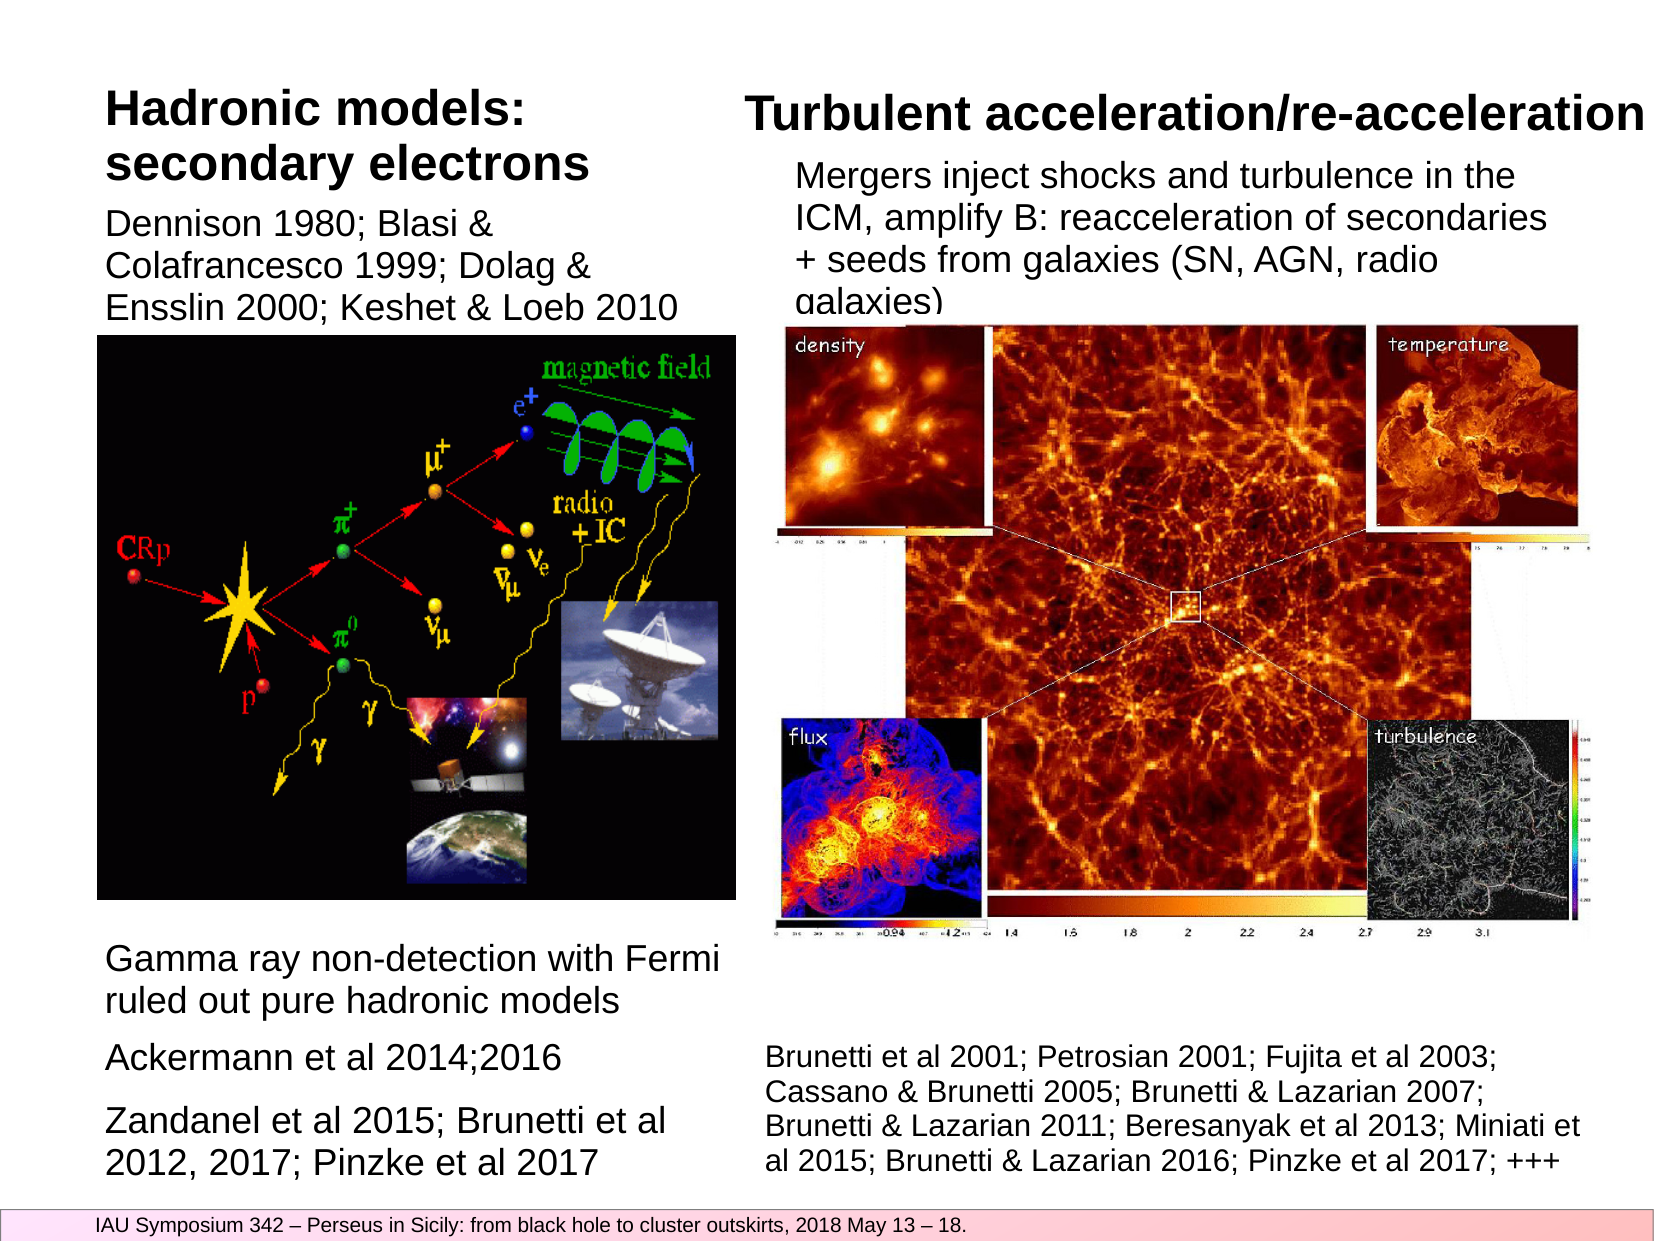

Hadronic models:
secondary electrons
Turbulent acceleration/re-acceleration
Mergers inject shocks and turbulence in the ICM, amplify B: reacceleration of secondaries + seeds from galaxies (SN, AGN, radio galaxies)
Dennison 1980; Blasi & Colafrancesco 1999; Dolag & Ensslin 2000; Keshet & Loeb 2010
Gamma ray non-detection with Fermi
ruled out pure hadronic models
Ackermann et al 2014;2016
Brunetti et al 2001; Petrosian 2001; Fujita et al 2003; Cassano & Brunetti 2005; Brunetti & Lazarian 2007; Brunetti & Lazarian 2011; Beresanyak et al 2013; Miniati et al 2015; Brunetti & Lazarian 2016; Pinzke et al 2017; +++
Zandanel et al 2015; Brunetti et al 2012, 2017; Pinzke et al 2017